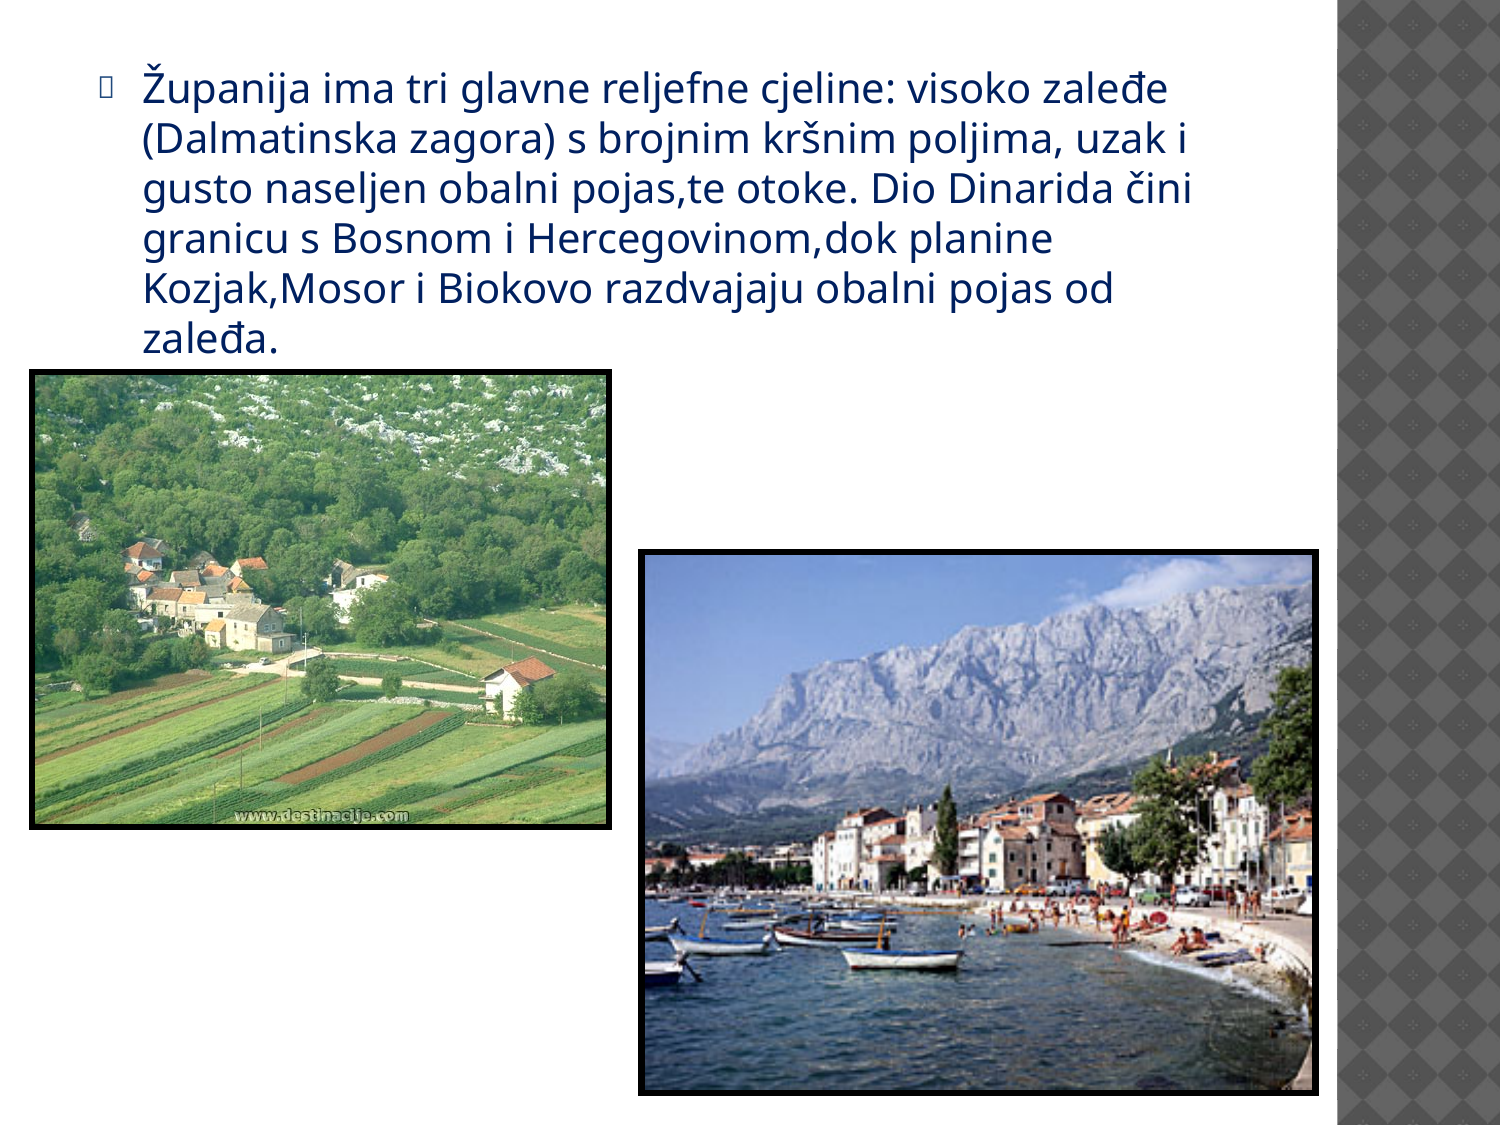

# Županija ima tri glavne reljefne cjeline: visoko zaleđe (Dalmatinska zagora) s brojnim kršnim poljima, uzak i gusto naseljen obalni pojas,te otoke. Dio Dinarida čini granicu s Bosnom i Hercegovinom,dok planine Kozjak,Mosor i Biokovo razdvajaju obalni pojas od zaleđa.